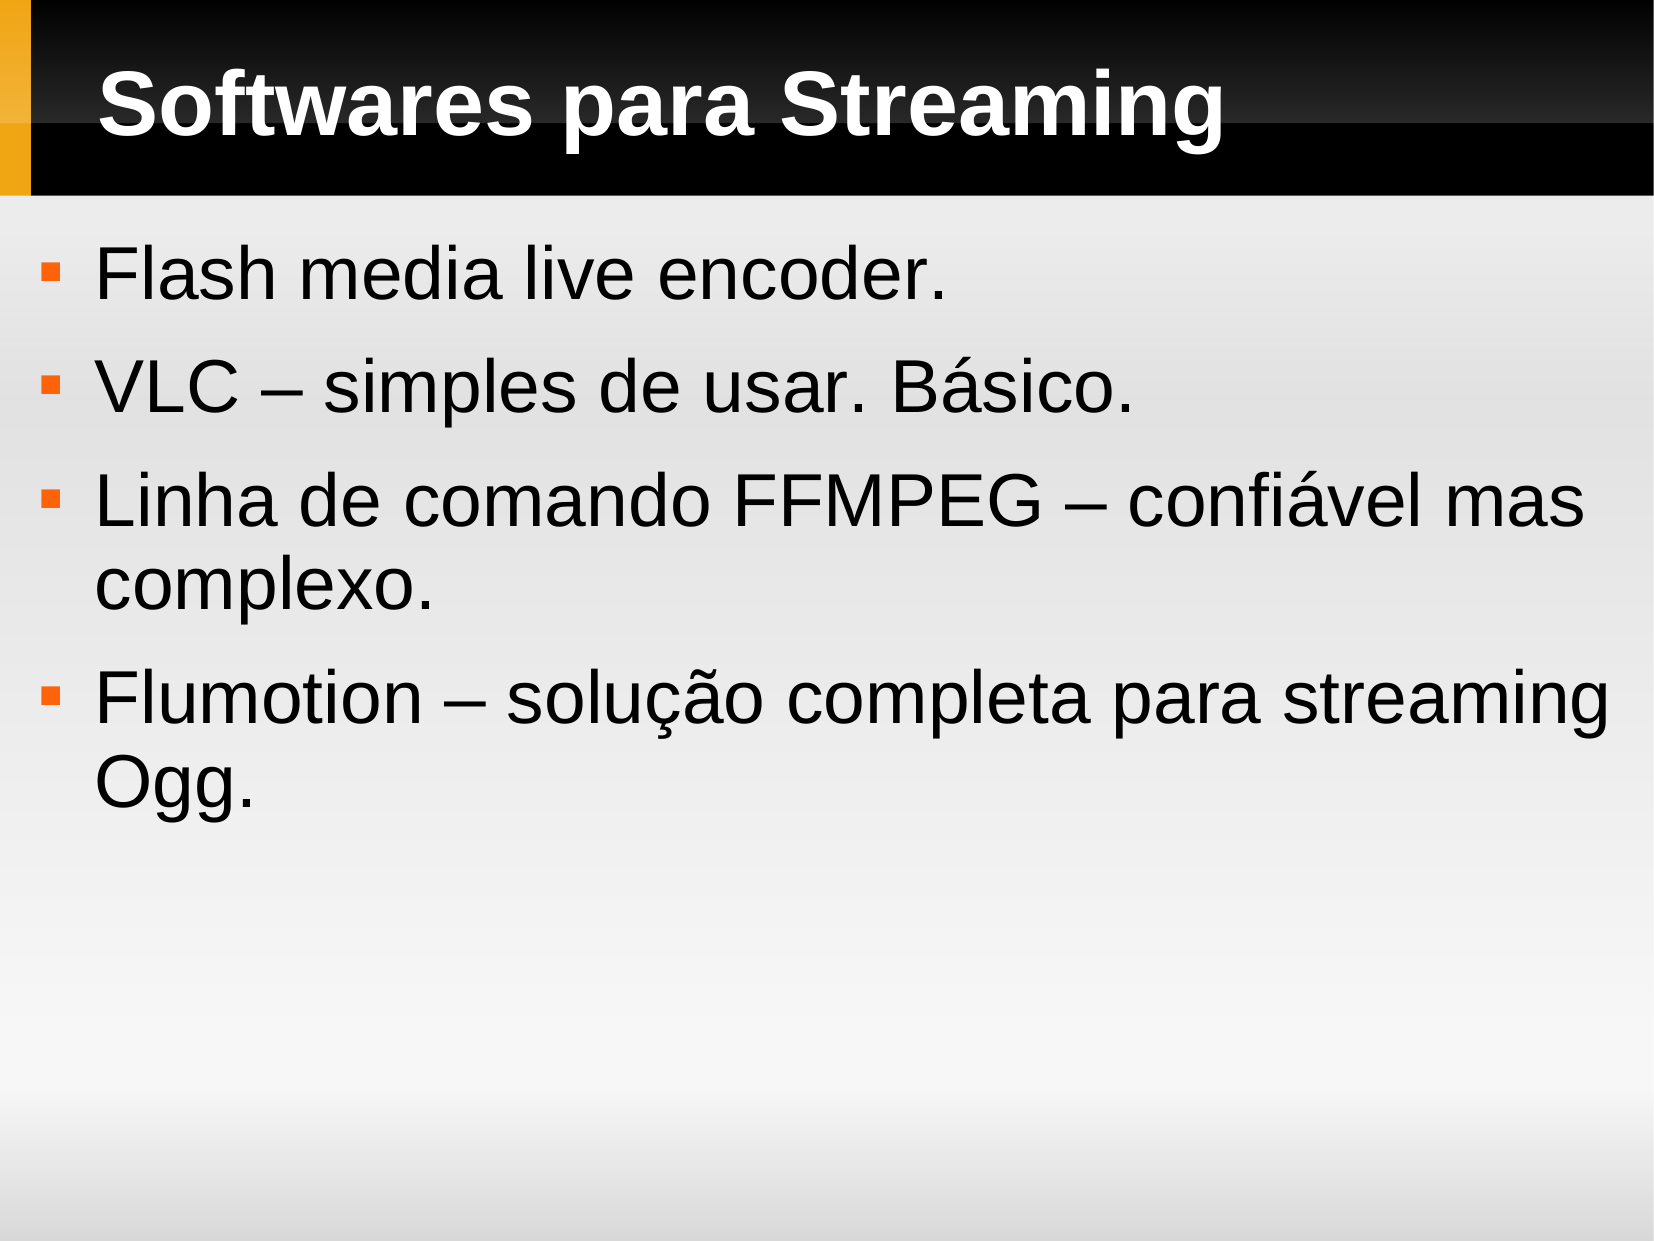

# Softwares para Streaming
Flash media live encoder.
VLC – simples de usar. Básico.
Linha de comando FFMPEG – confiável mas complexo.
Flumotion – solução completa para streaming Ogg.